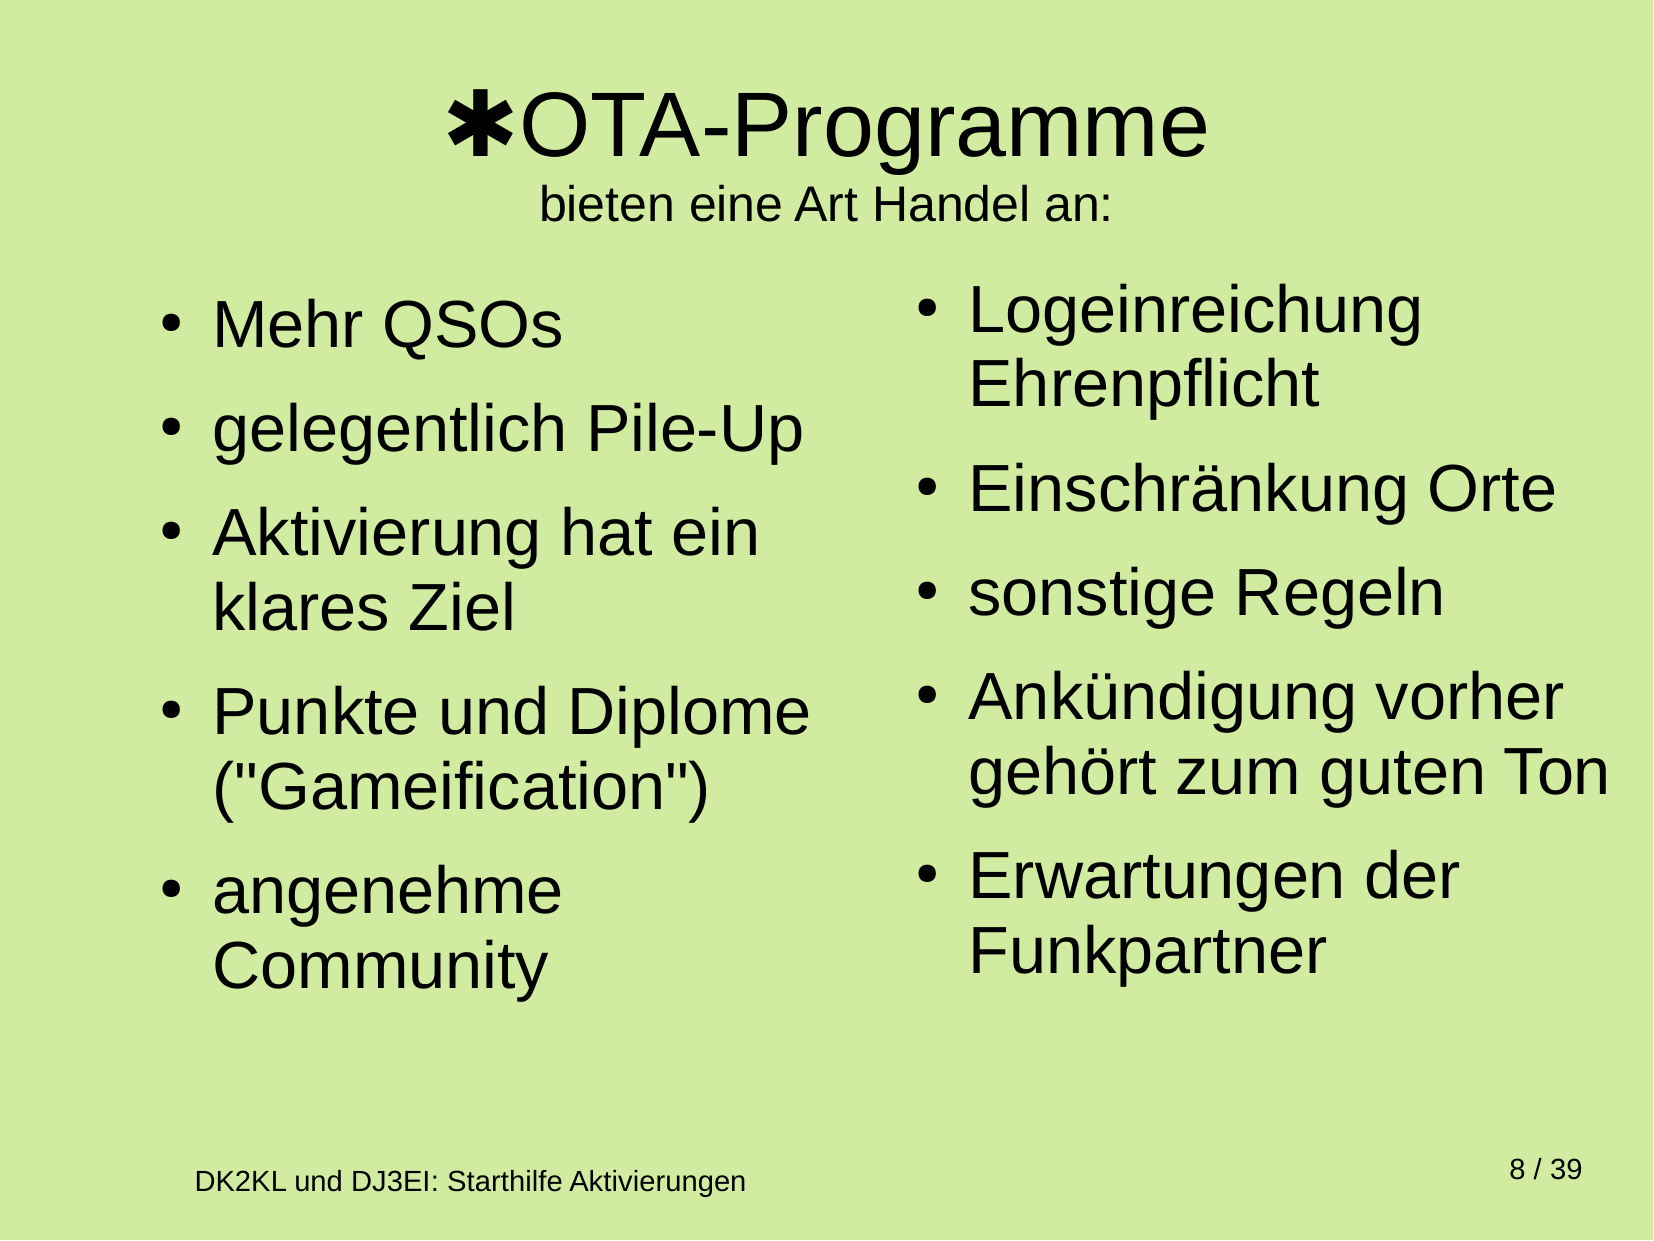

# ✱OTA-Programme bieten eine Art Handel an:
Logeinreichung Ehrenpflicht
Einschränkung Orte
sonstige Regeln
Ankündigung vorher
gehört zum guten Ton
Erwartungen der Funkpartner
Mehr QSOs
gelegentlich Pile-Up
Aktivierung hat ein
klares Ziel
Punkte und Diplome
("Gameification")
angenehme Community